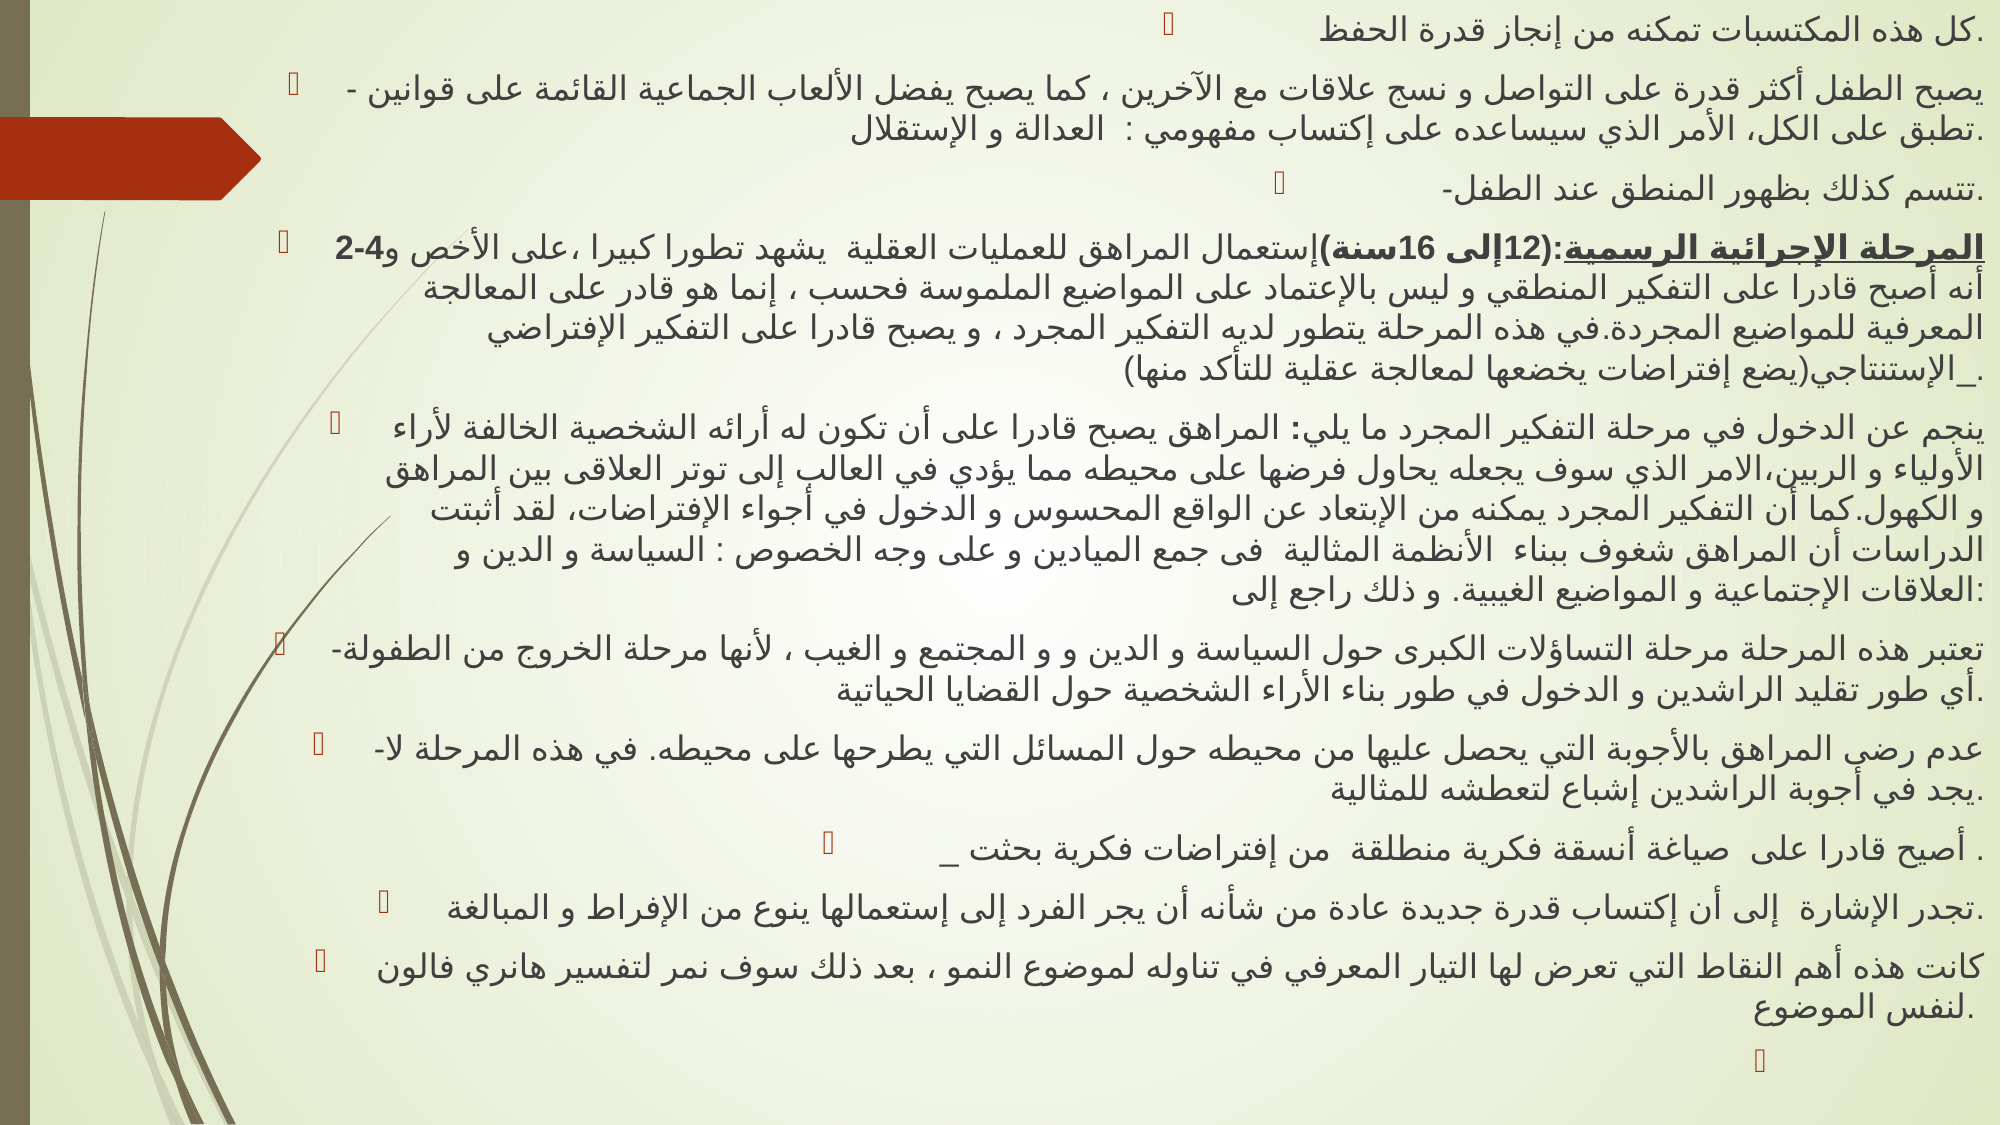

# كل هذه المكتسبات تمكنه من إنجاز قدرة الحفظ.
- يصبح الطفل أكثر قدرة على التواصل و نسج علاقات مع الآخرين ، كما يصبح يفضل الألعاب الجماعية القائمة على قوانين تطبق على الكل، الأمر الذي سيساعده على إكتساب مفهومي : العدالة و الإستقلال.
-تتسم كذلك بظهور المنطق عند الطفل.
2-4المرحلة الإجرائية الرسمية:(12إلى 16سنة)إستعمال المراهق للعمليات العقلية يشهد تطورا كبيرا ،على الأخص و أنه أصبح قادرا على التفكير المنطقي و ليس بالإعتماد على المواضيع الملموسة فحسب ، إنما هو قادر على المعالجة المعرفية للمواضيع المجردة.في هذه المرحلة يتطور لديه التفكير المجرد ، و يصبح قادرا على التفكير الإفتراضي _الإستنتاجي(يضع إفتراضات يخضعها لمعالجة عقلية للتأكد منها).
ينجم عن الدخول في مرحلة التفكير المجرد ما يلي: المراهق يصبح قادرا على أن تكون له أرائه الشخصية الخالفة لأراء الأولياء و الربين،الامر الذي سوف يجعله يحاول فرضها على محيطه مما يؤدي في العالب إلى توتر العلاقى بين المراهق و الكهول.كما أن التفكير المجرد يمكنه من الإبتعاد عن الواقع المحسوس و الدخول في أجواء الإفتراضات، لقد أثبتت الدراسات أن المراهق شغوف ببناء الأنظمة المثالية فى جمع الميادين و على وجه الخصوص : السياسة و الدين و العلاقات الإجتماعية و المواضيع الغيبية. و ذلك راجع إلى:
-تعتبر هذه المرحلة مرحلة التساؤلات الكبرى حول السياسة و الدين و و المجتمع و الغيب ، لأنها مرحلة الخروج من الطفولة أي طور تقليد الراشدين و الدخول في طور بناء الأراء الشخصية حول القضايا الحياتية.
-عدم رضى المراهق بالأجوبة التي يحصل عليها من محيطه حول المسائل التي يطرحها على محيطه. في هذه المرحلة لا يجد في أجوبة الراشدين إشباع لتعطشه للمثالية.
_ أصيح قادرا على صياغة أنسقة فكرية منطلقة من إفتراضات فكرية بحثت .
تجدر الإشارة إلى أن إكتساب قدرة جديدة عادة من شأنه أن يجر الفرد إلى إستعمالها ينوع من الإفراط و المبالغة.
كانت هذه أهم النقاط التي تعرض لها التيار المعرفي في تناوله لموضوع النمو ، بعد ذلك سوف نمر لتفسير هانري فالون لنفس الموضوع.